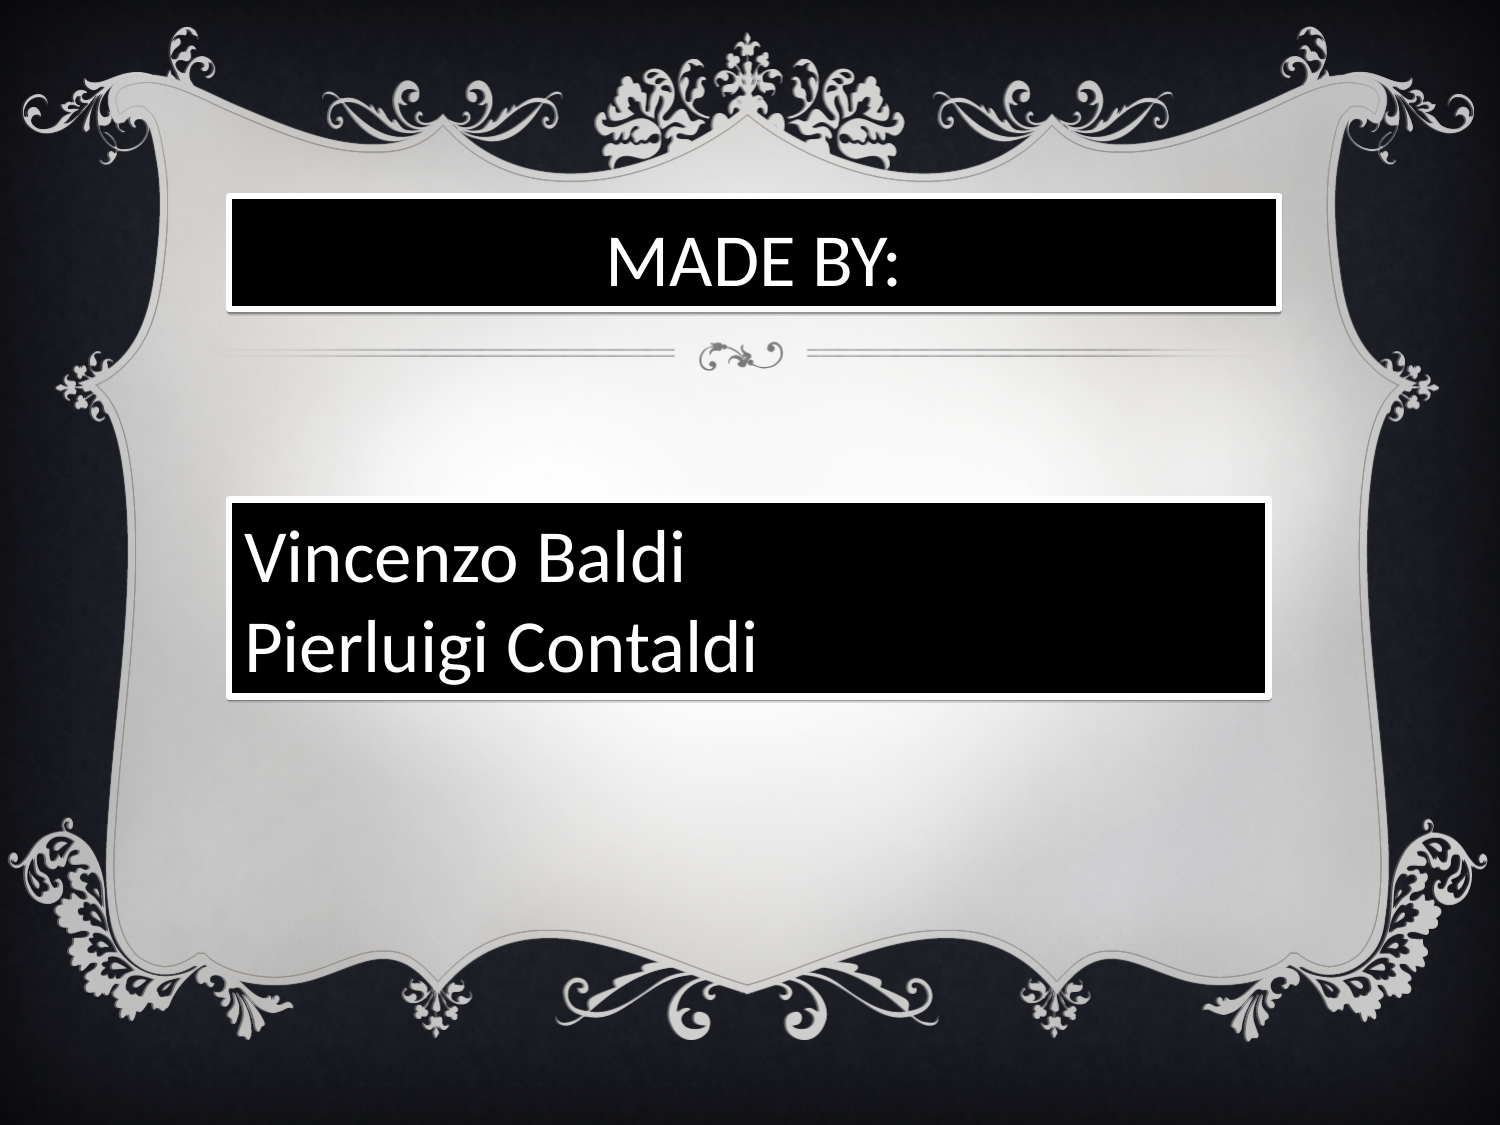

# MADE BY:
Vincenzo Baldi
Pierluigi Contaldi